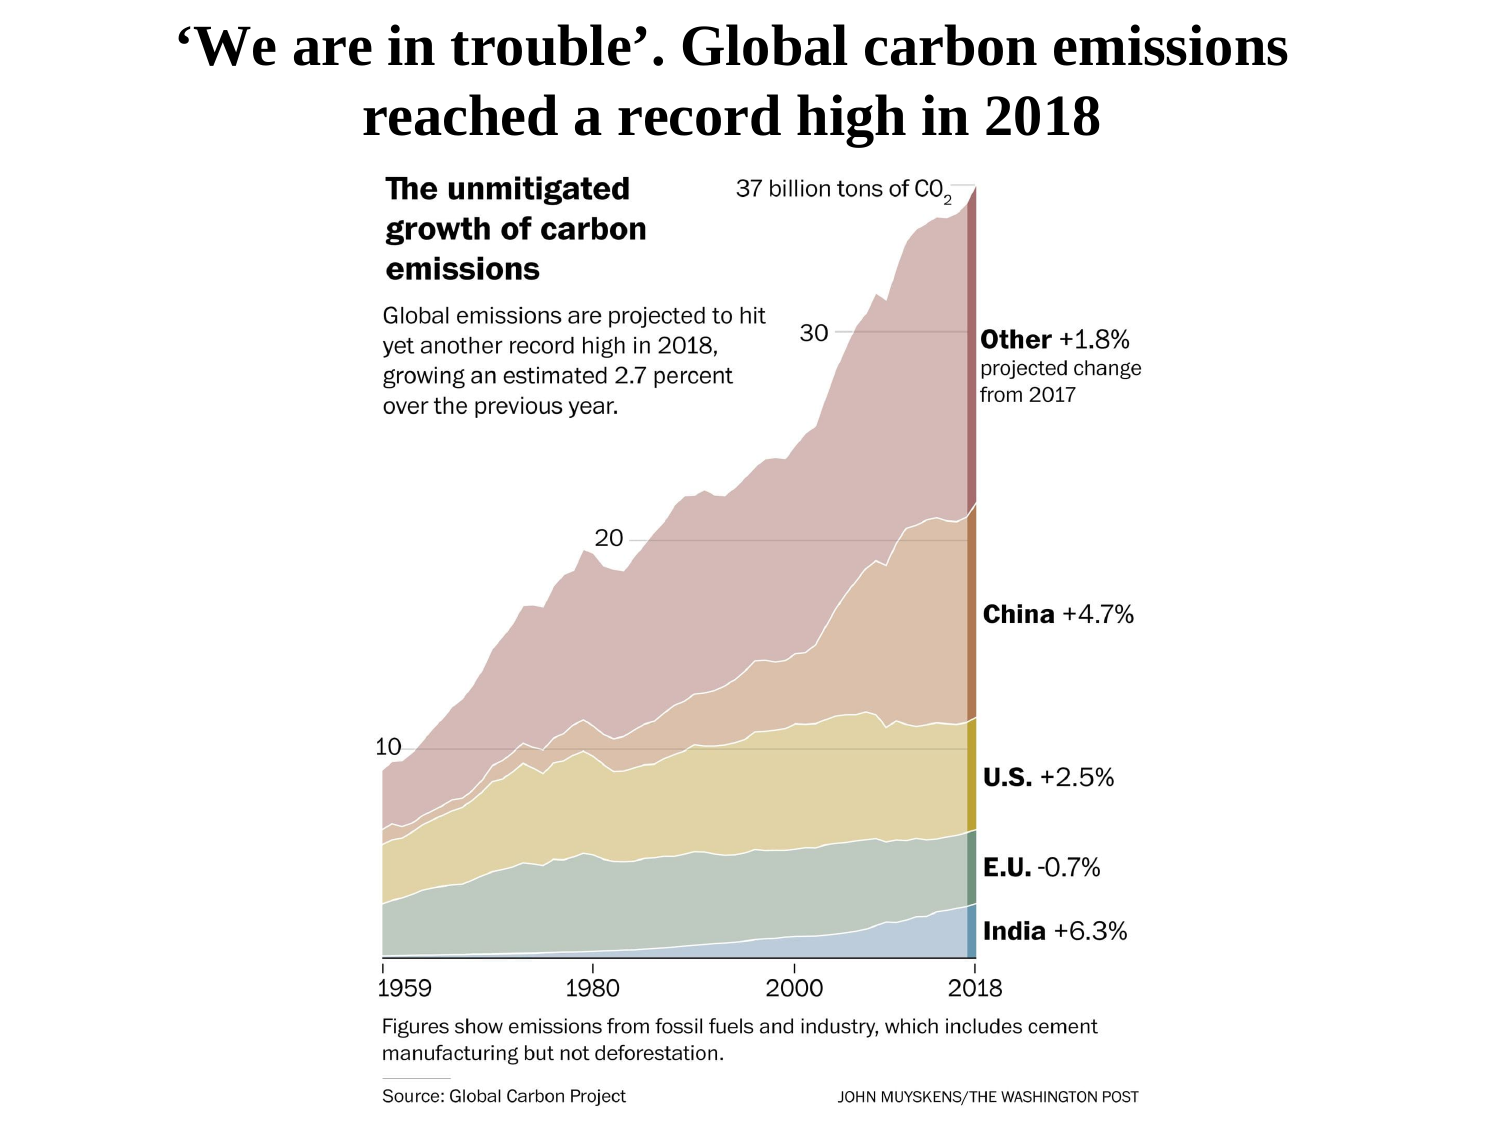

‘We are in trouble’. Global carbon emissions reached a record high in 2018
Source: